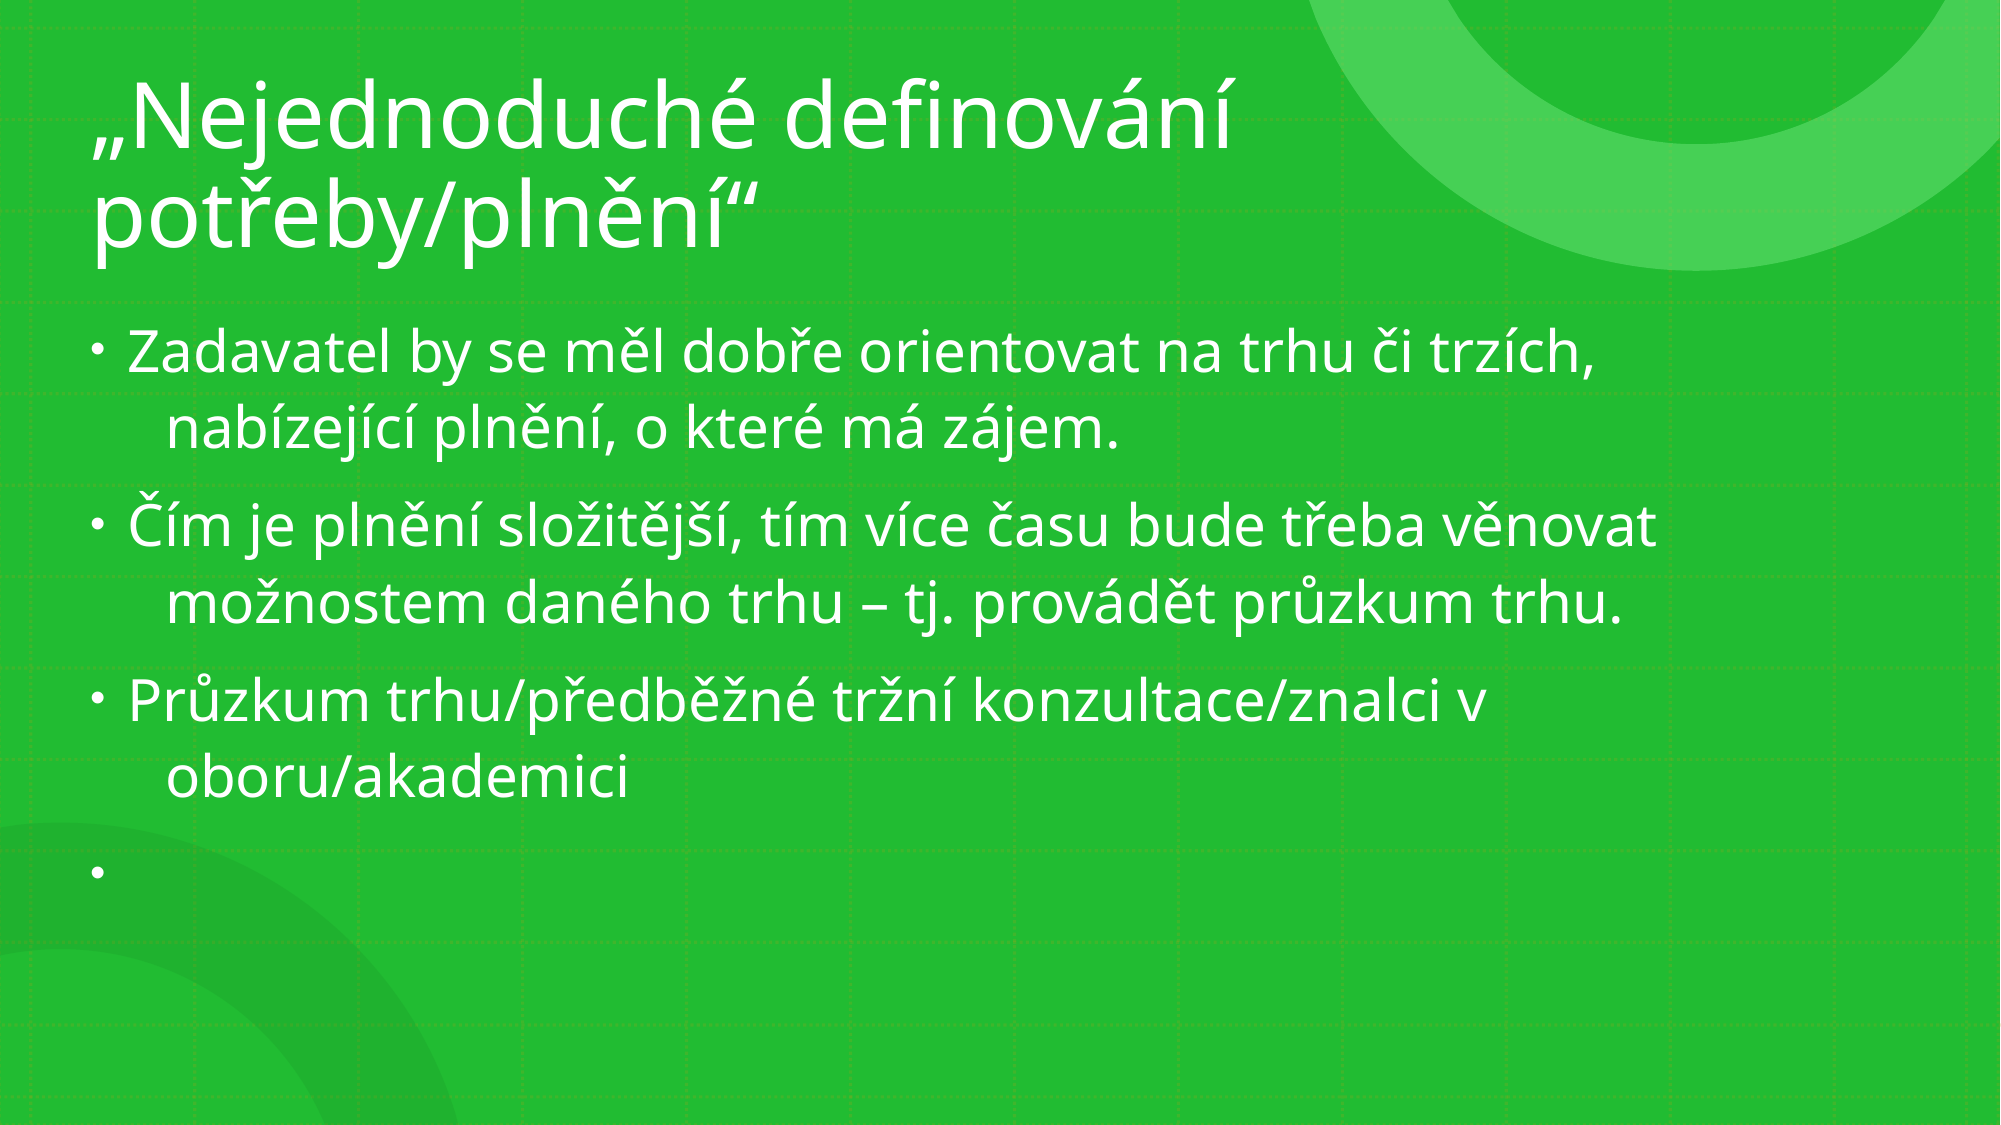

# „Nejednoduché definování potřeby/plnění“
Zadavatel by se měl dobře orientovat na trhu či trzích, nabízející plnění, o které má zájem.
Čím je plnění složitější, tím více času bude třeba věnovat možnostem daného trhu – tj. provádět průzkum trhu.
Průzkum trhu/předběžné tržní konzultace/znalci v oboru/akademici